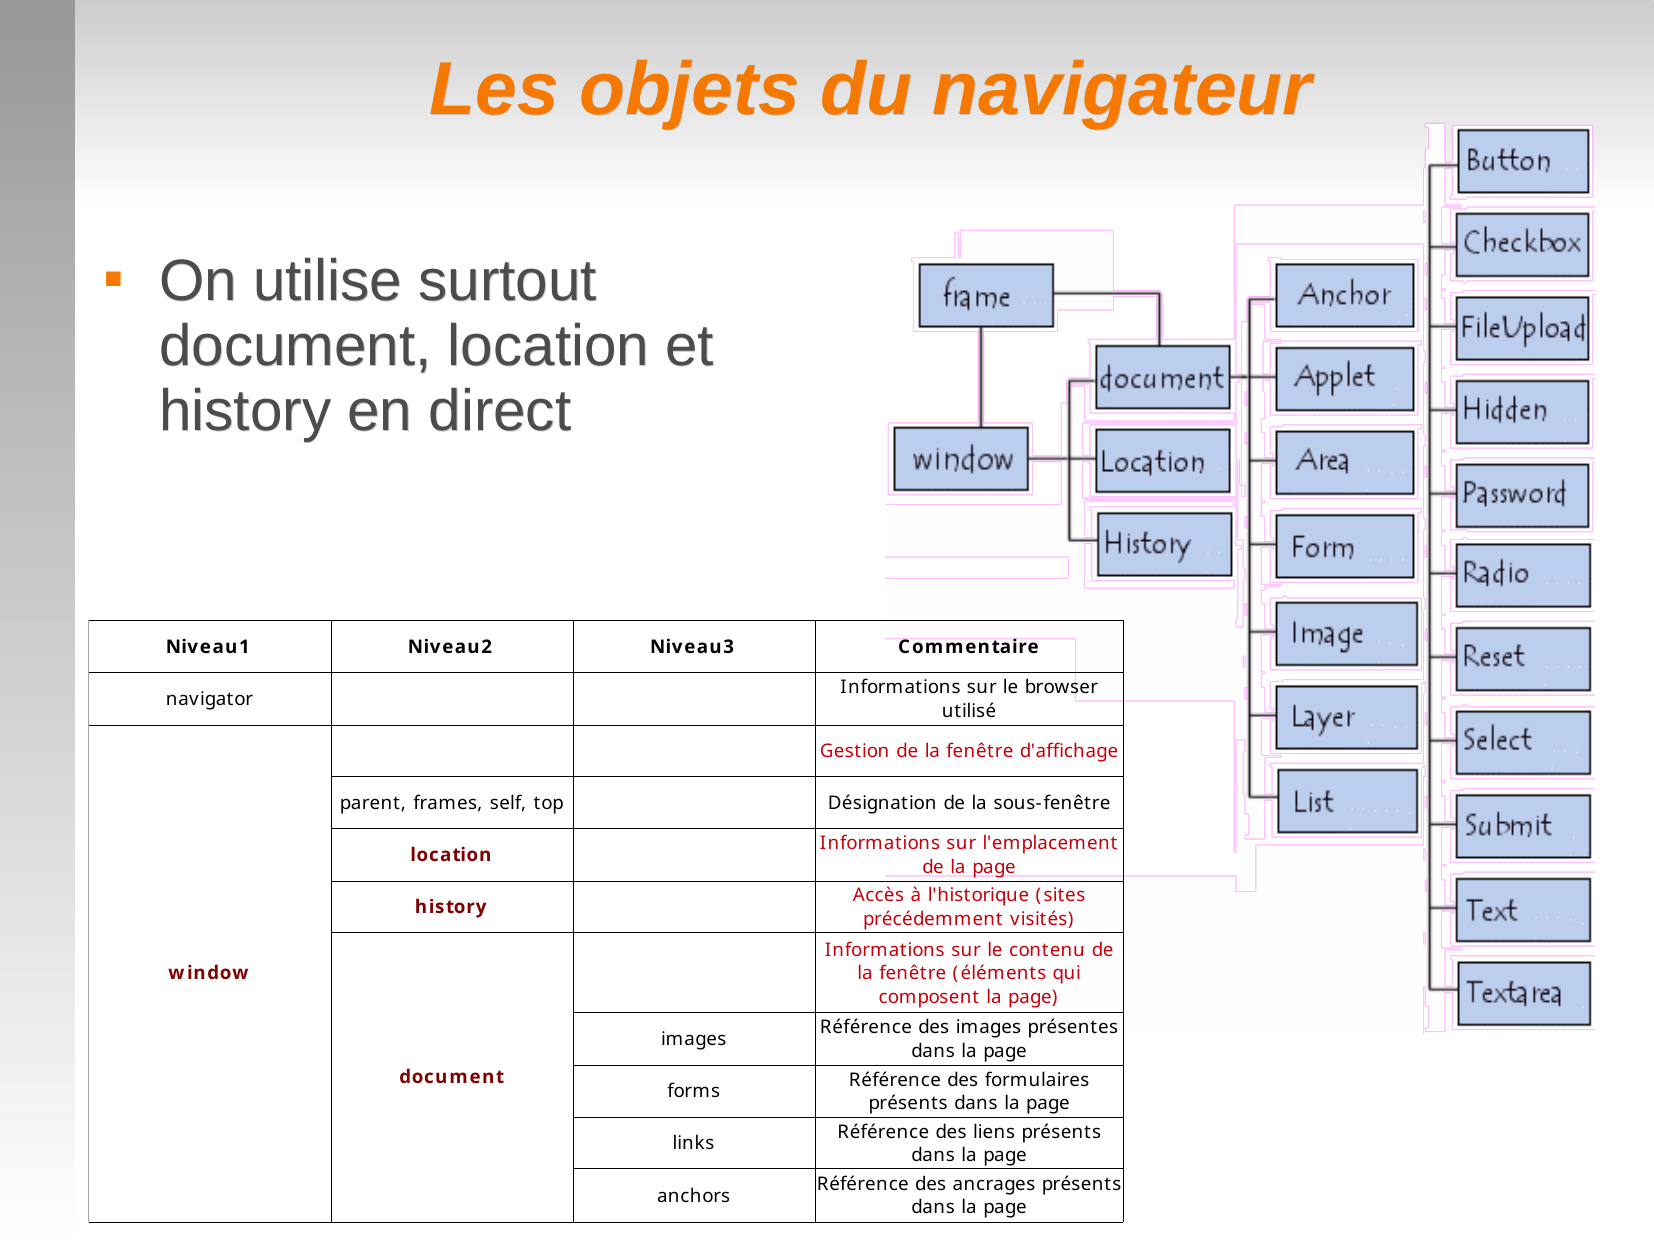

# Les objets du navigateur
On utilise surtout document, location et history en direct